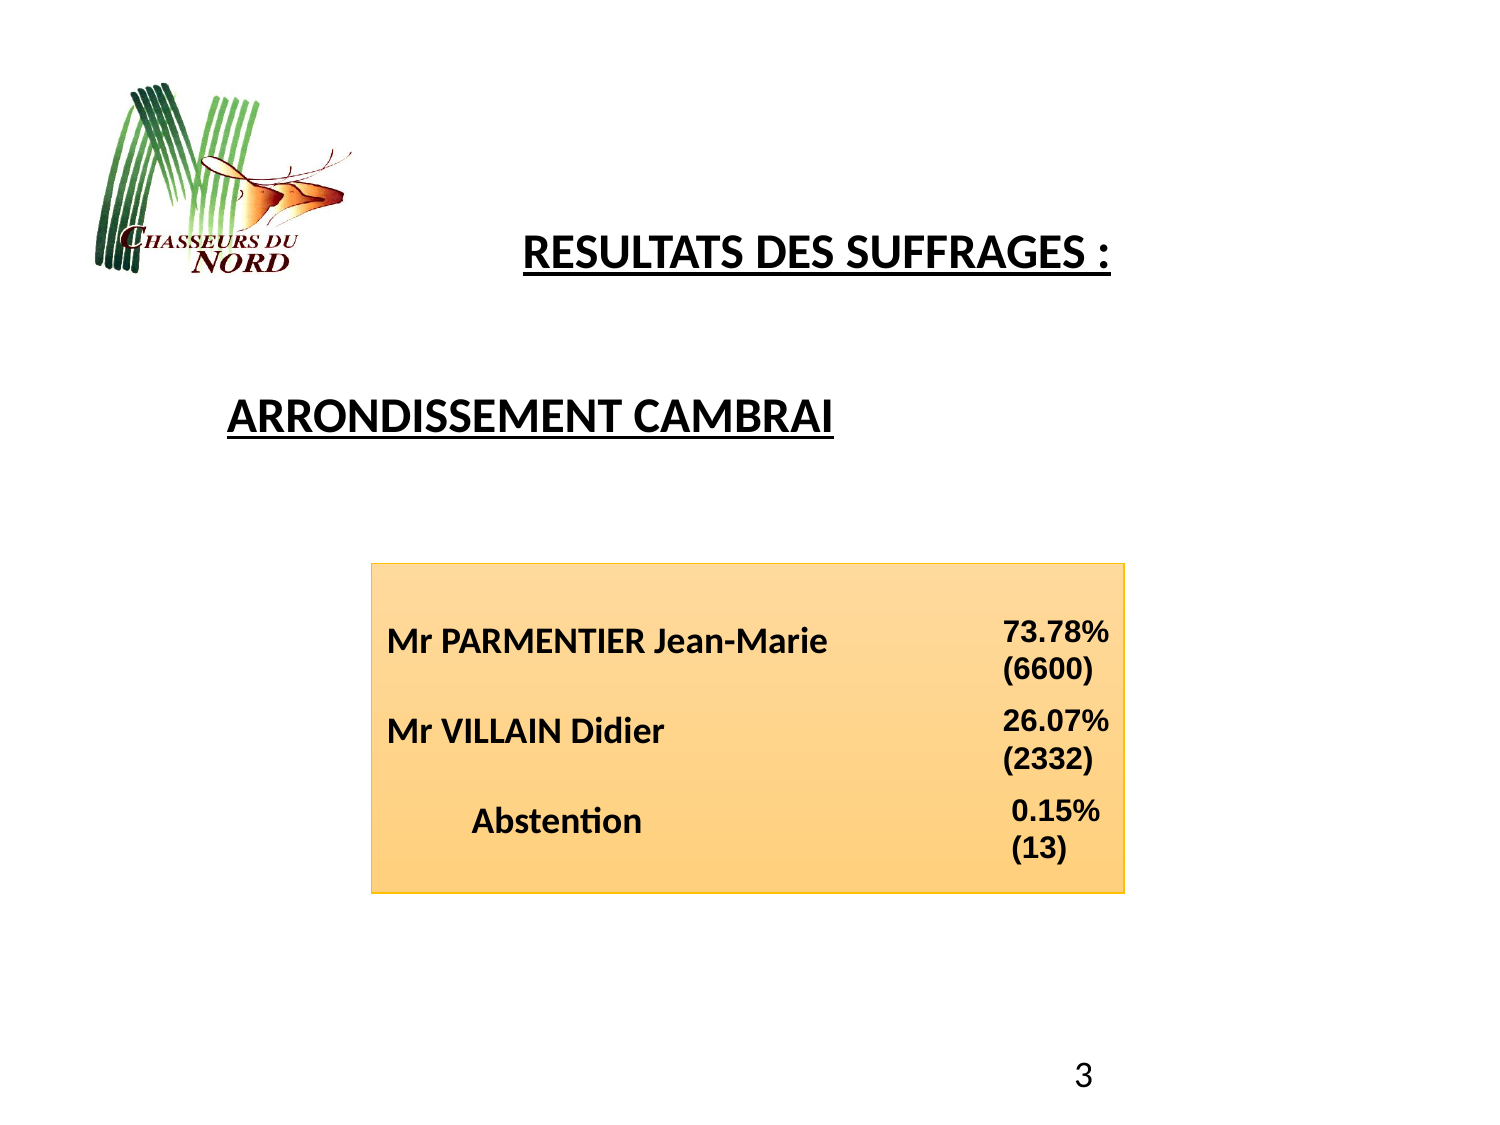

RESULTATS DES SUFFRAGES :
ARRONDISSEMENT CAMBRAI
Mr PARMENTIER Jean-Marie
Mr VILLAIN Didier
 Abstention